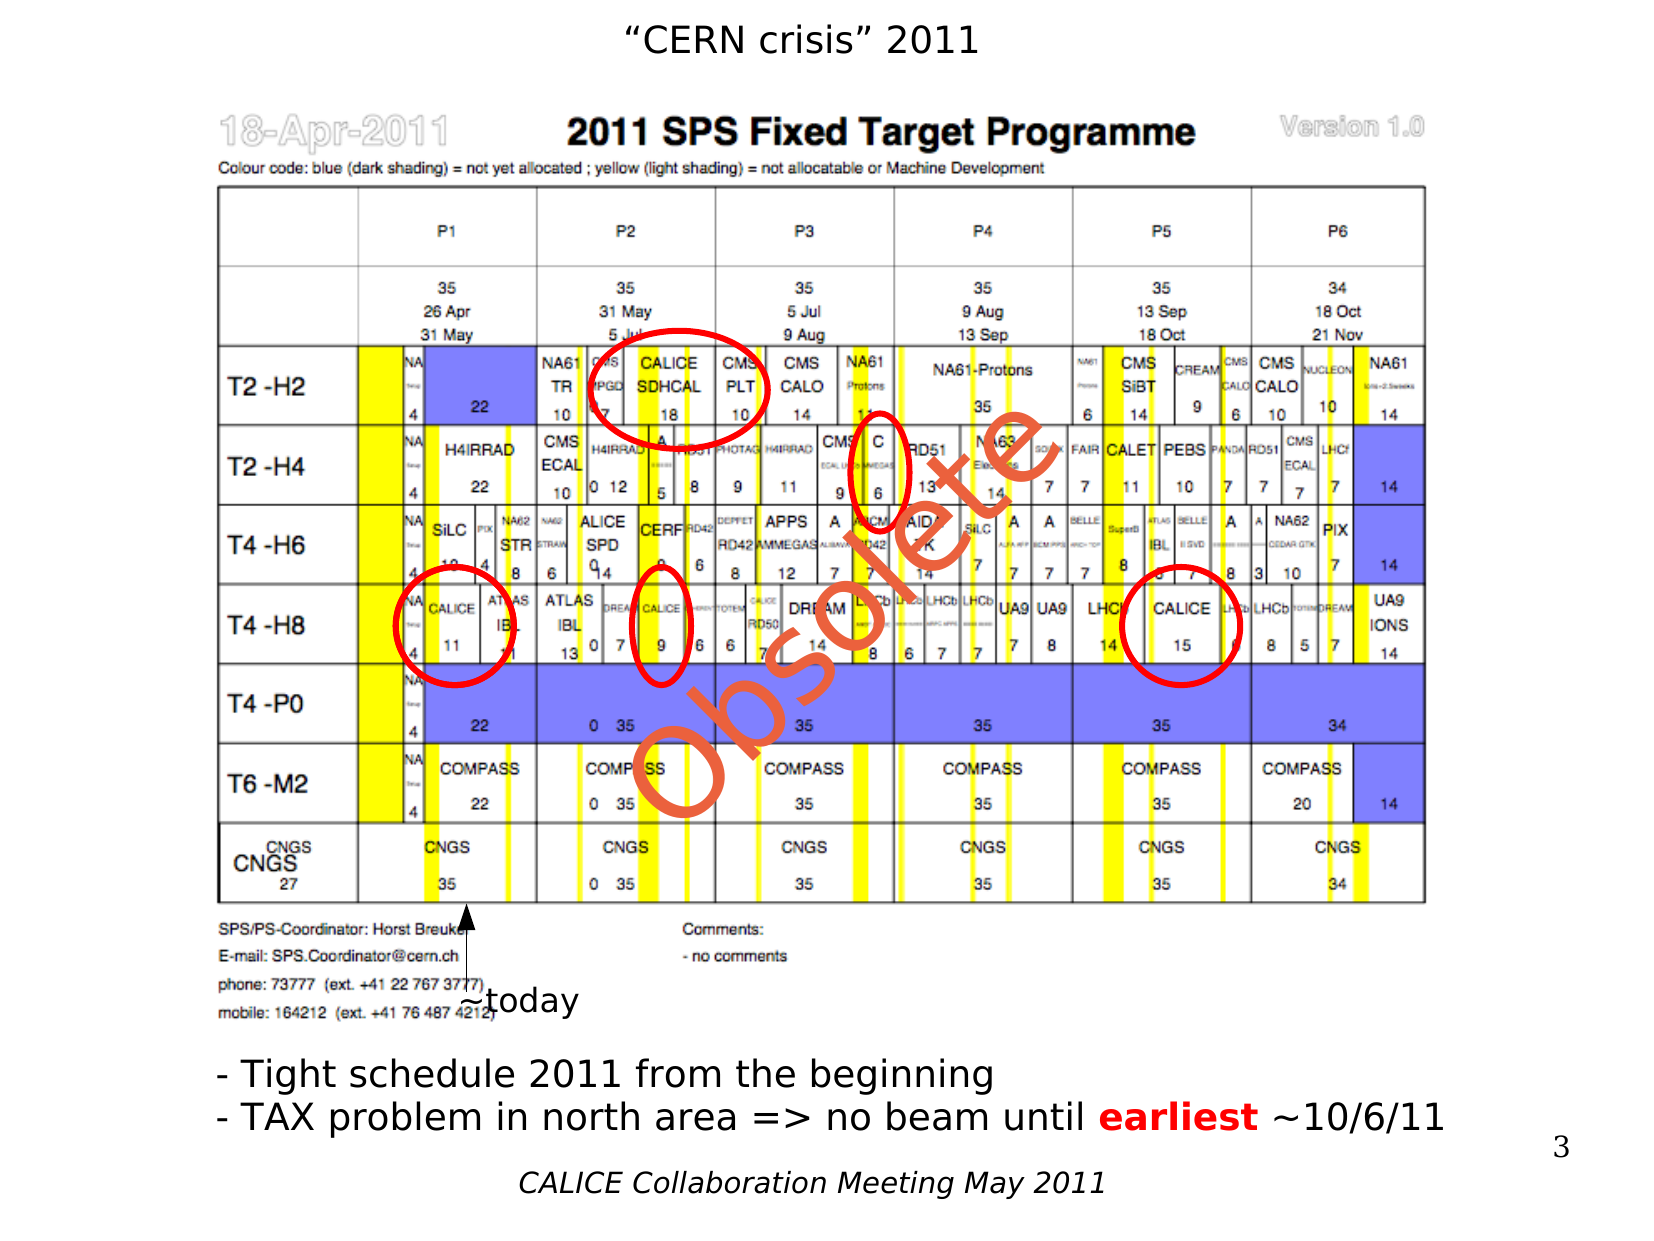

“CERN crisis” 2011
Obsolete
~today
- Tight schedule 2011 from the beginning
- TAX problem in north area => no beam until earliest ~10/6/11
3